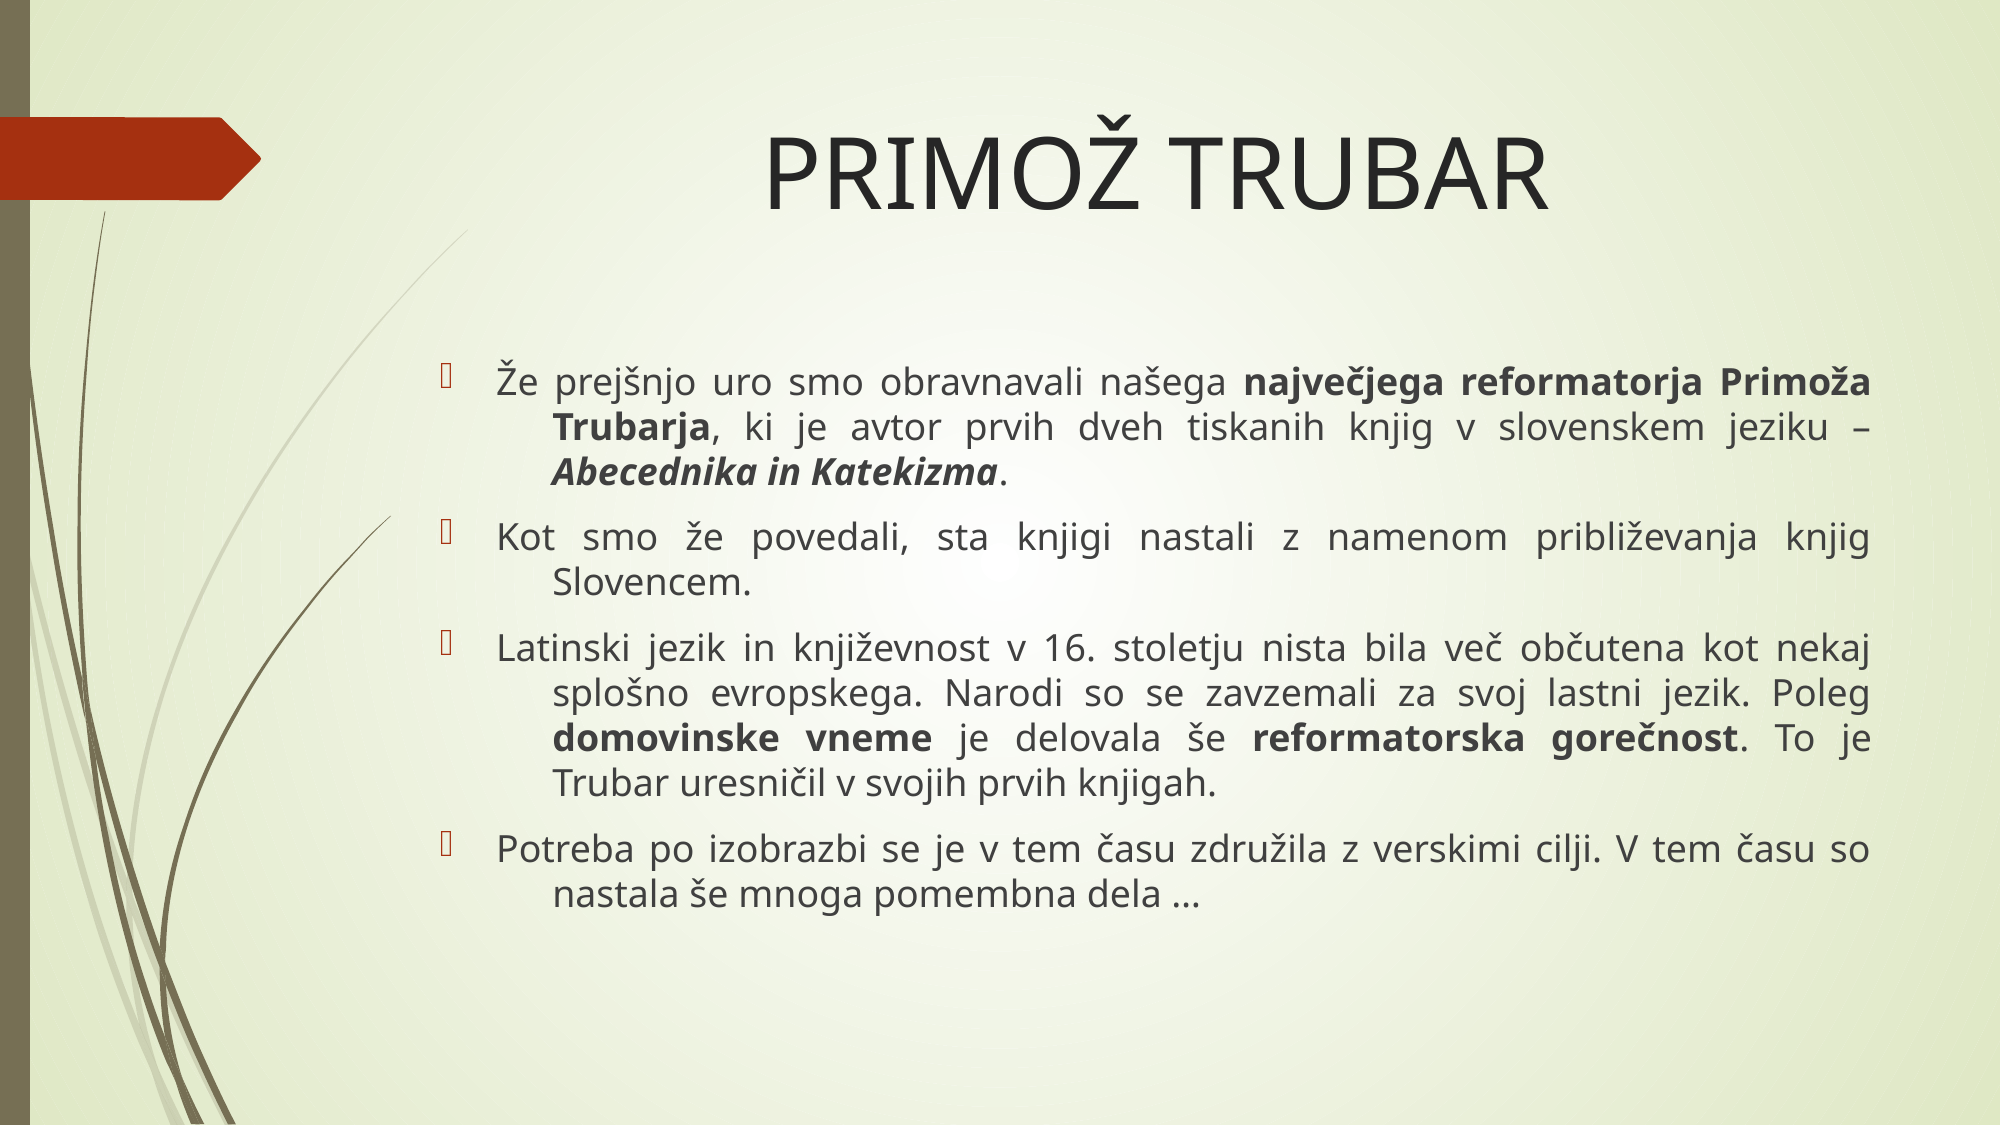

# PRIMOŽ TRUBAR
Že prejšnjo uro smo obravnavali našega največjega reformatorja Primoža Trubarja, ki je avtor prvih dveh tiskanih knjig v slovenskem jeziku – Abecednika in Katekizma.
Kot smo že povedali, sta knjigi nastali z namenom približevanja knjig Slovencem.
Latinski jezik in književnost v 16. stoletju nista bila več občutena kot nekaj splošno evropskega. Narodi so se zavzemali za svoj lastni jezik. Poleg domovinske vneme je delovala še reformatorska gorečnost. To je Trubar uresničil v svojih prvih knjigah.
Potreba po izobrazbi se je v tem času združila z verskimi cilji. V tem času so nastala še mnoga pomembna dela …